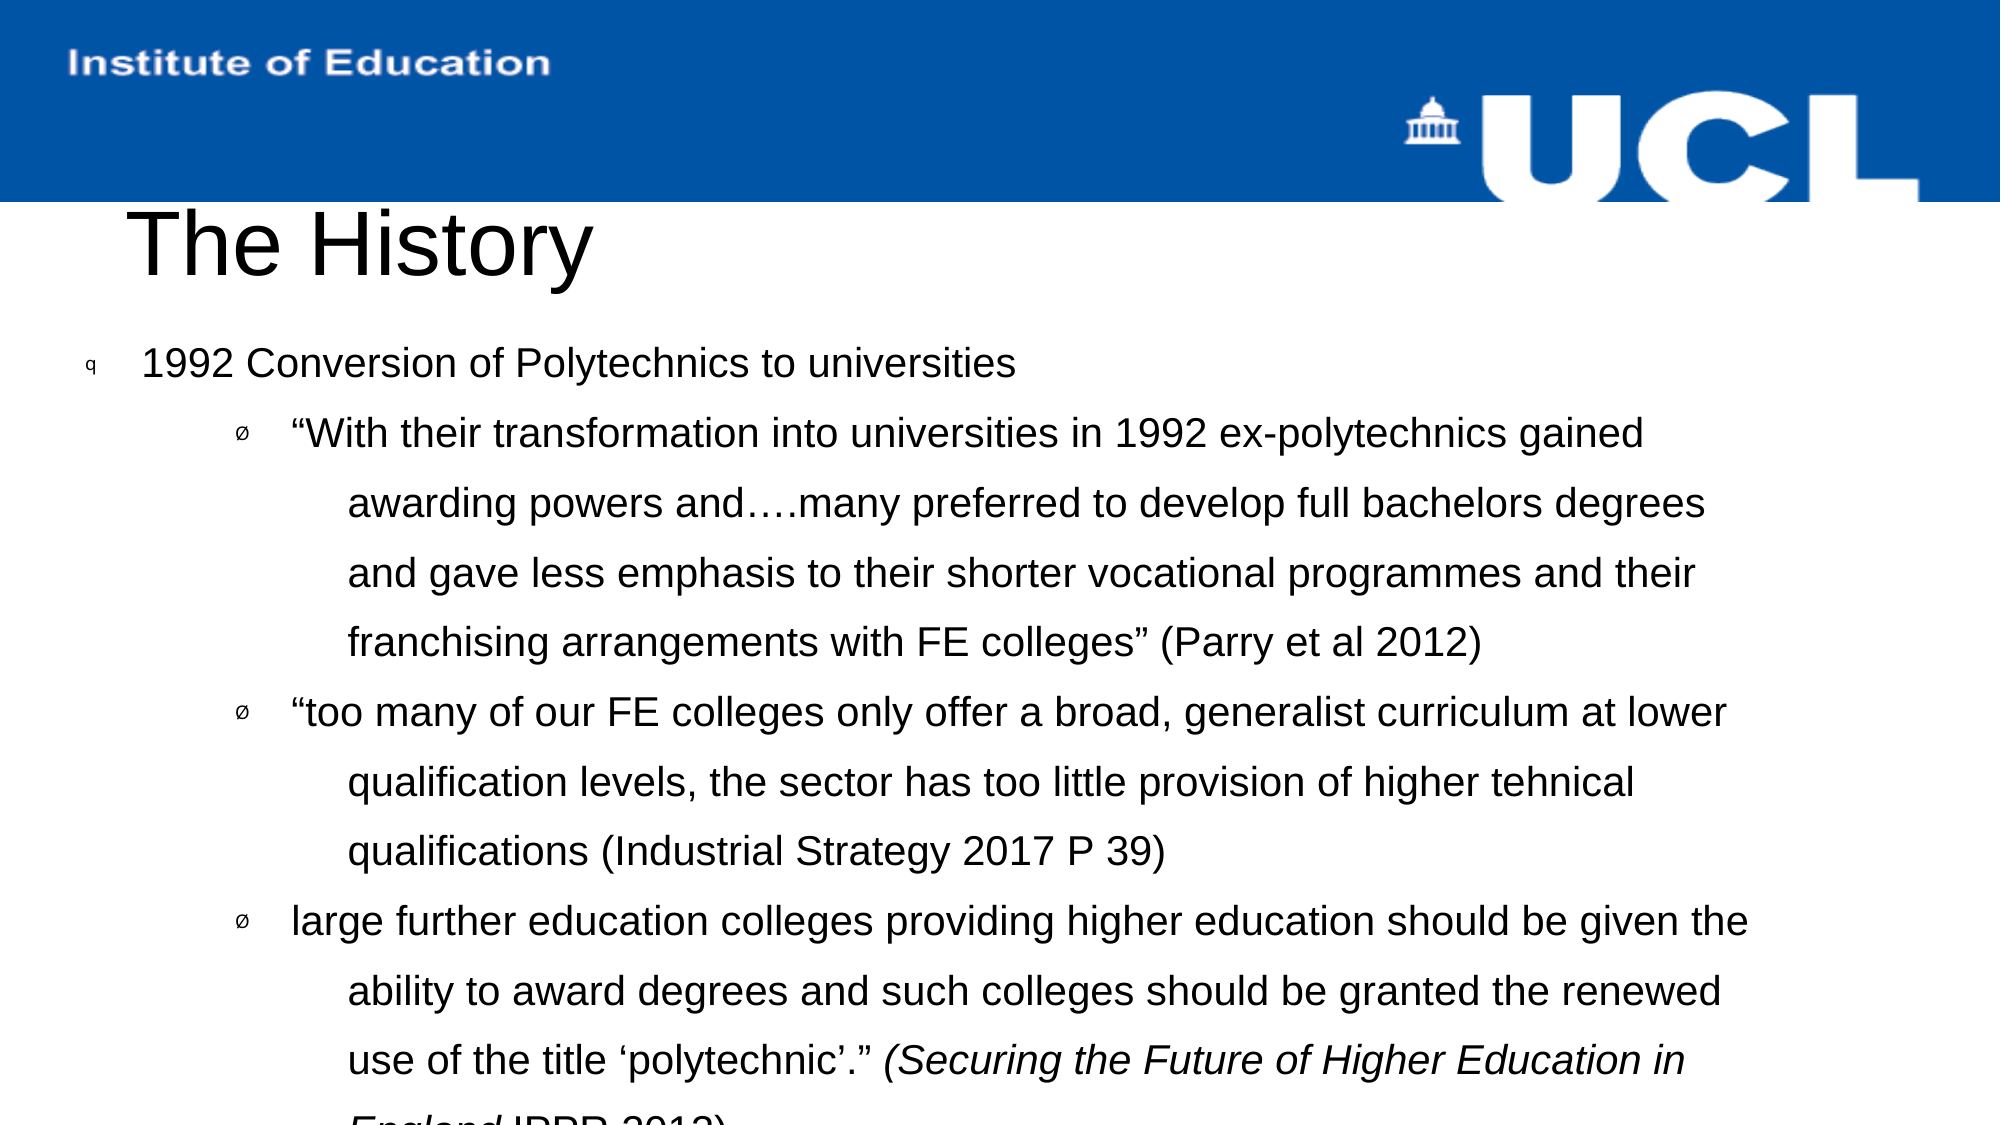

The History
1992 Conversion of Polytechnics to universities
“With their transformation into universities in 1992 ex-polytechnics gained awarding powers and….many preferred to develop full bachelors degrees and gave less emphasis to their shorter vocational programmes and their franchising arrangements with FE colleges” (Parry et al 2012)
“too many of our FE colleges only offer a broad, generalist curriculum at lower qualification levels, the sector has too little provision of higher tehnical qualifications (Industrial Strategy 2017 P 39)
large further education colleges providing higher education should be given the ability to award degrees and such colleges should be granted the renewed use of the title ‘polytechnic’.” (Securing the Future of Higher Education in England IPPR 2013)
	“